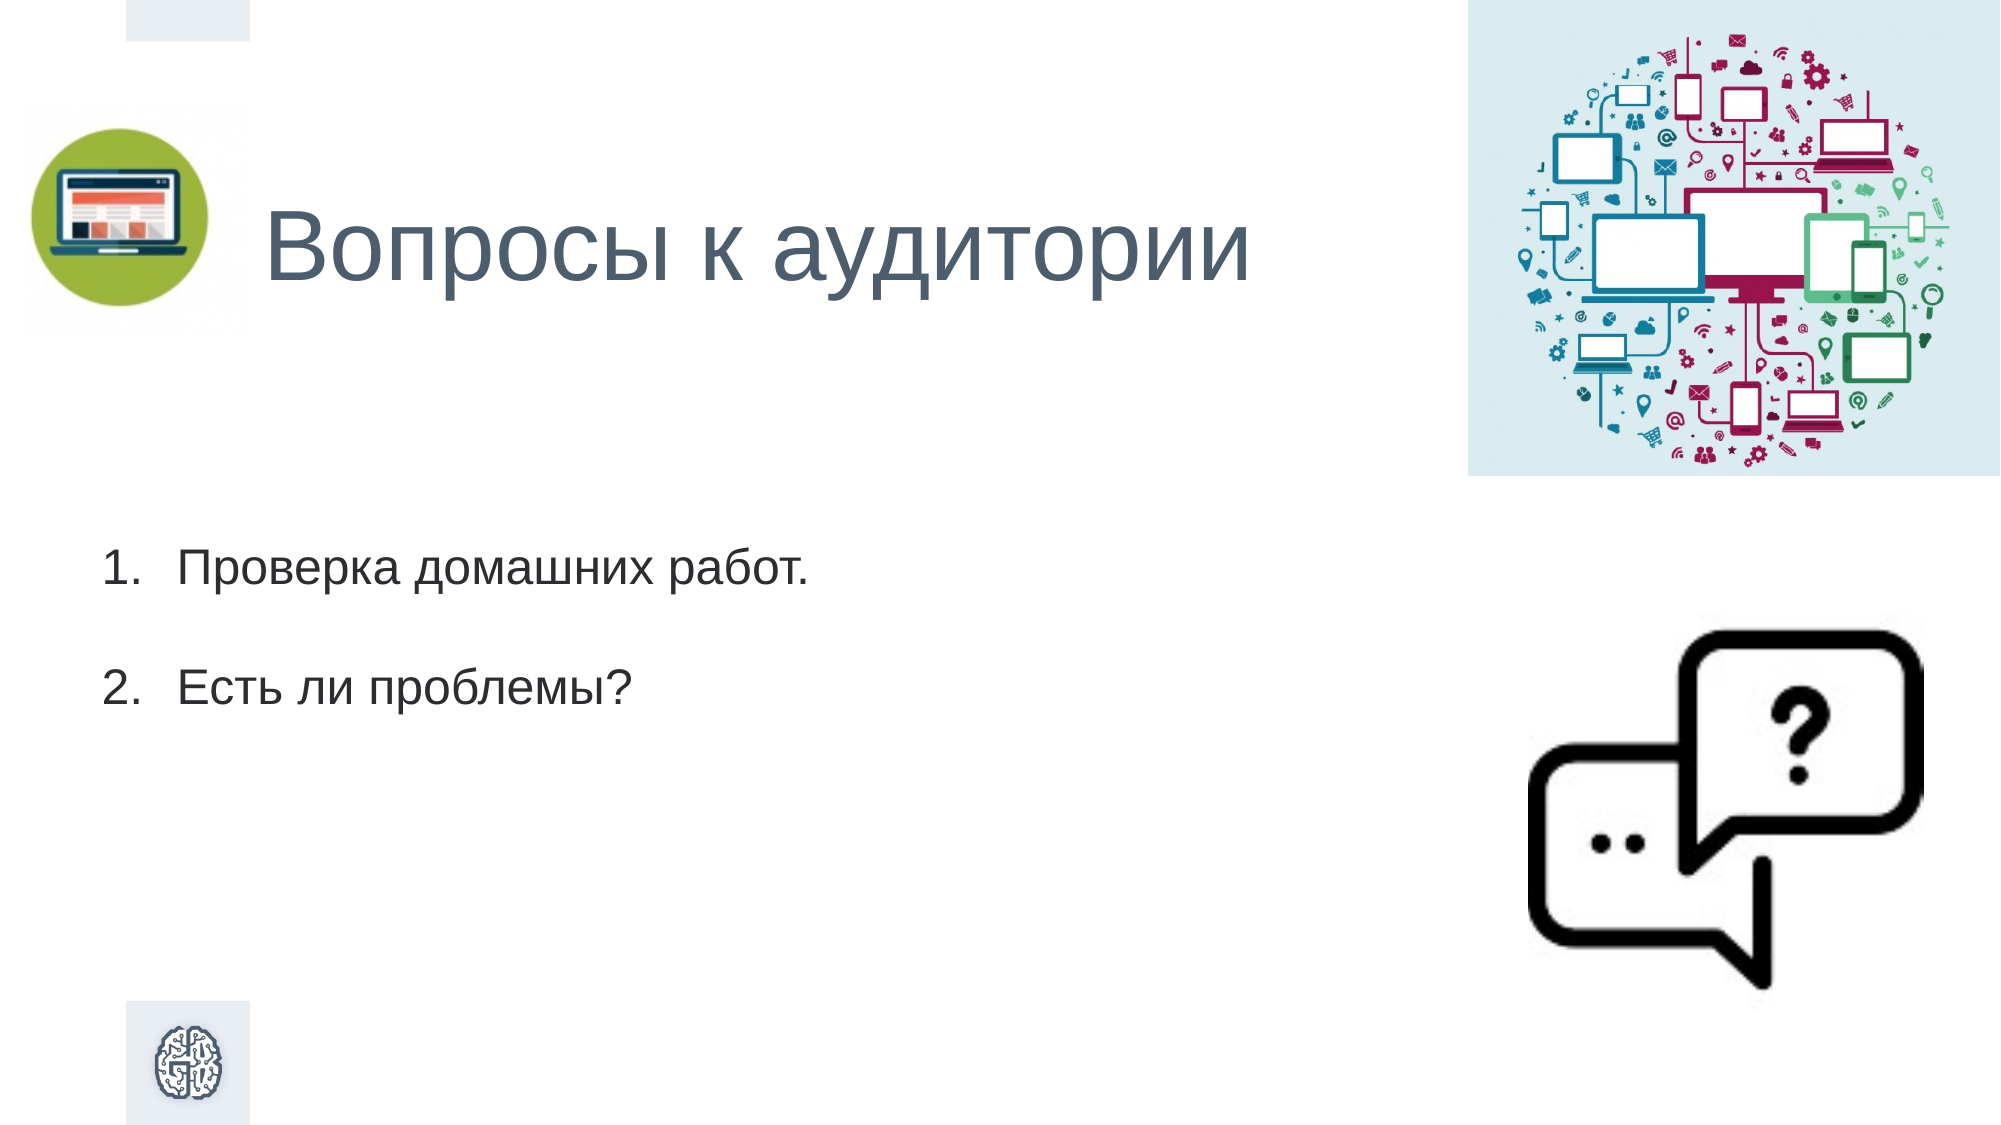

# Вопросы к аудитории
Проверка домашних работ.
Есть ли проблемы?